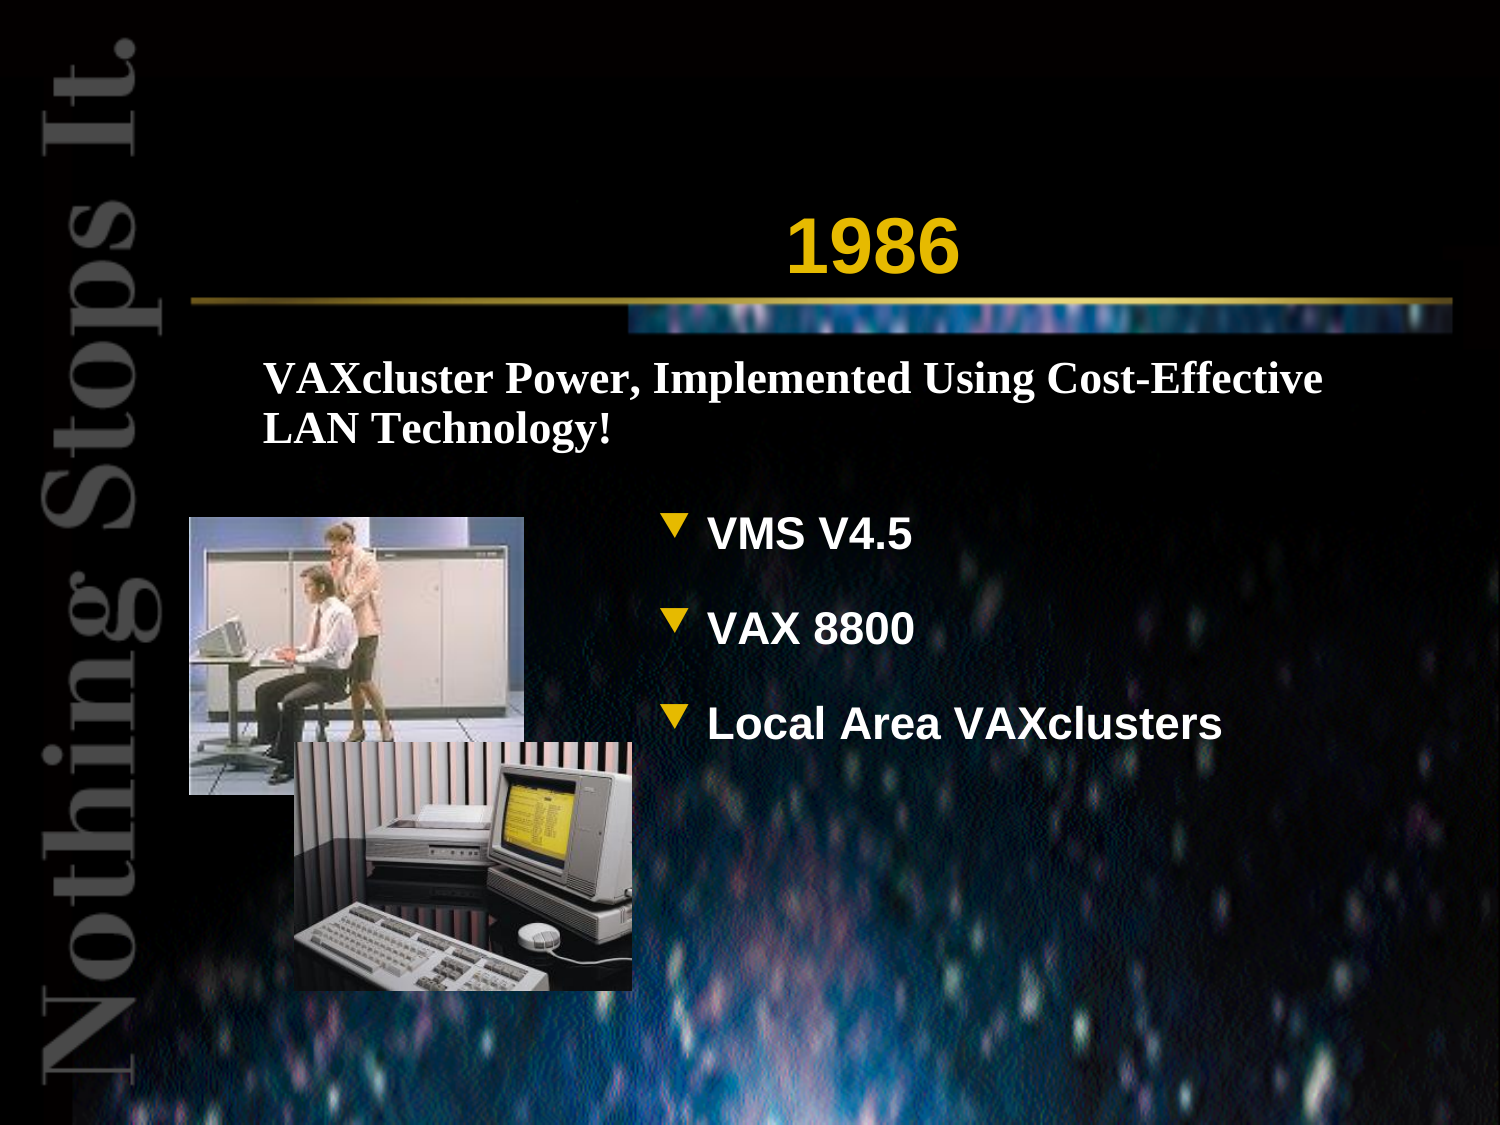

# 1983 1984 1985 1986 1987 1988...
VAXcluster Power, Implemented Using Cost-Effective LAN Technology!
VMS V4.5
VAX 8800
Local Area VAXclusters